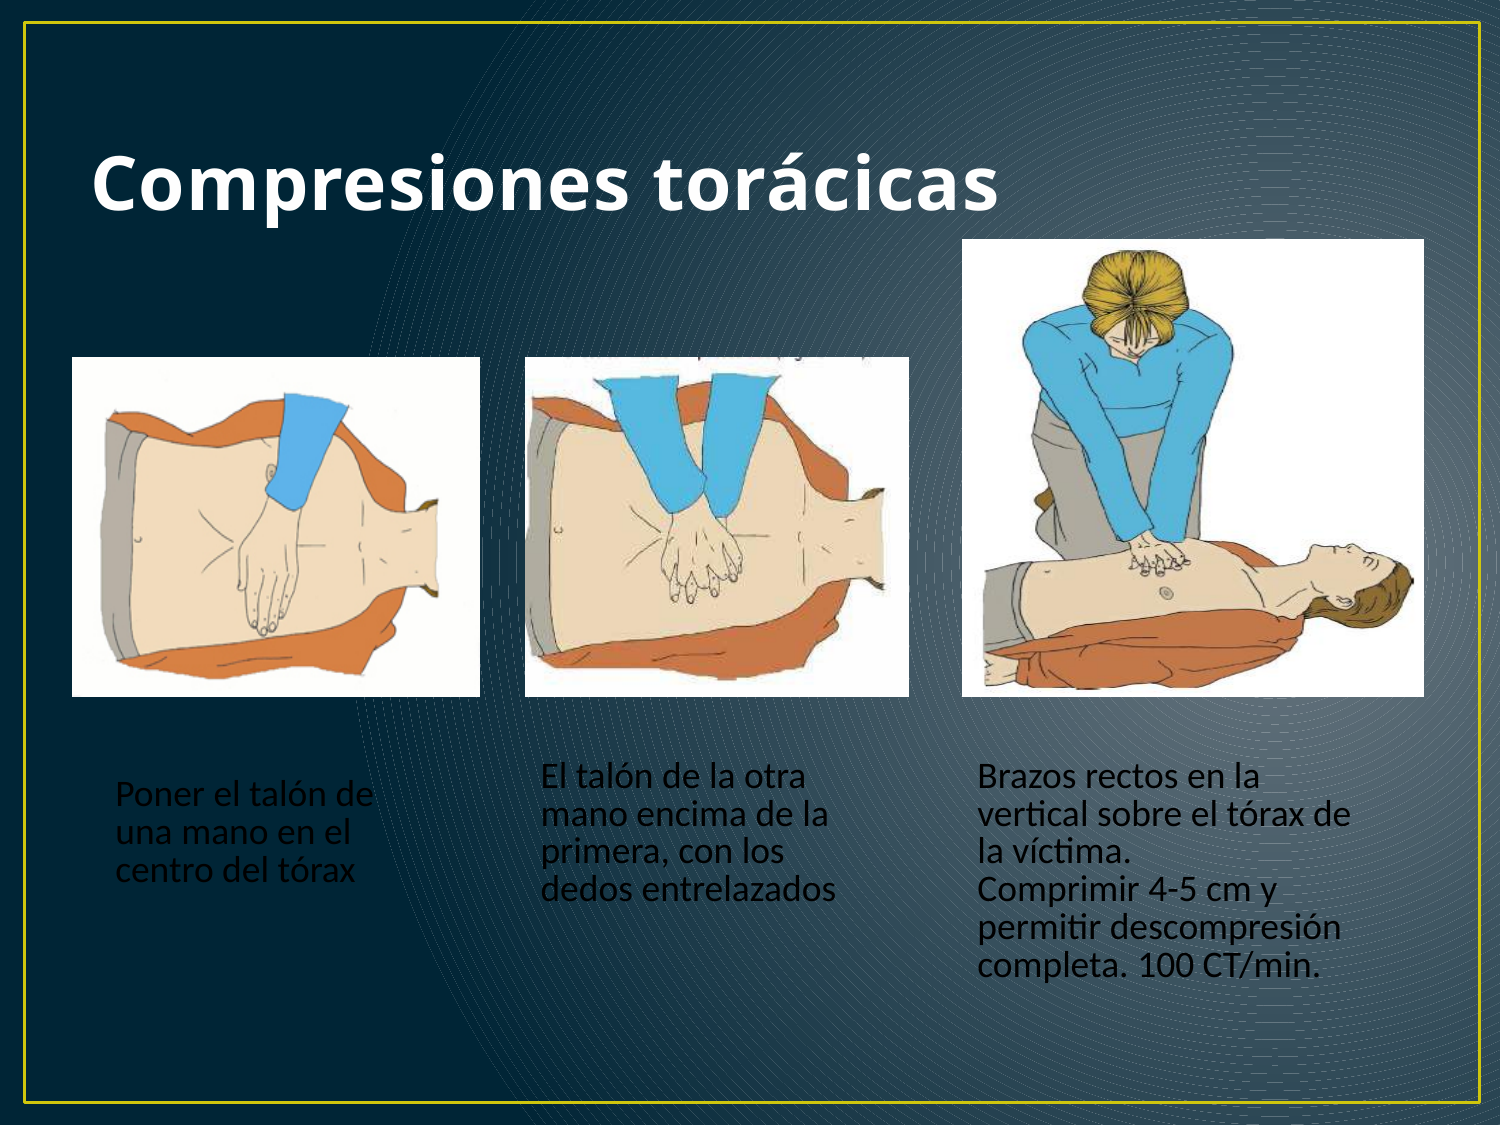

# Compresiones torácicas
Poner el talón de una mano en el centro del tórax
El talón de la otra mano encima de la primera, con los dedos entrelazados
Brazos rectos en la vertical sobre el tórax de la víctima.
Comprimir 4-5 cm y permitir descompresión completa. 100 CT/min.